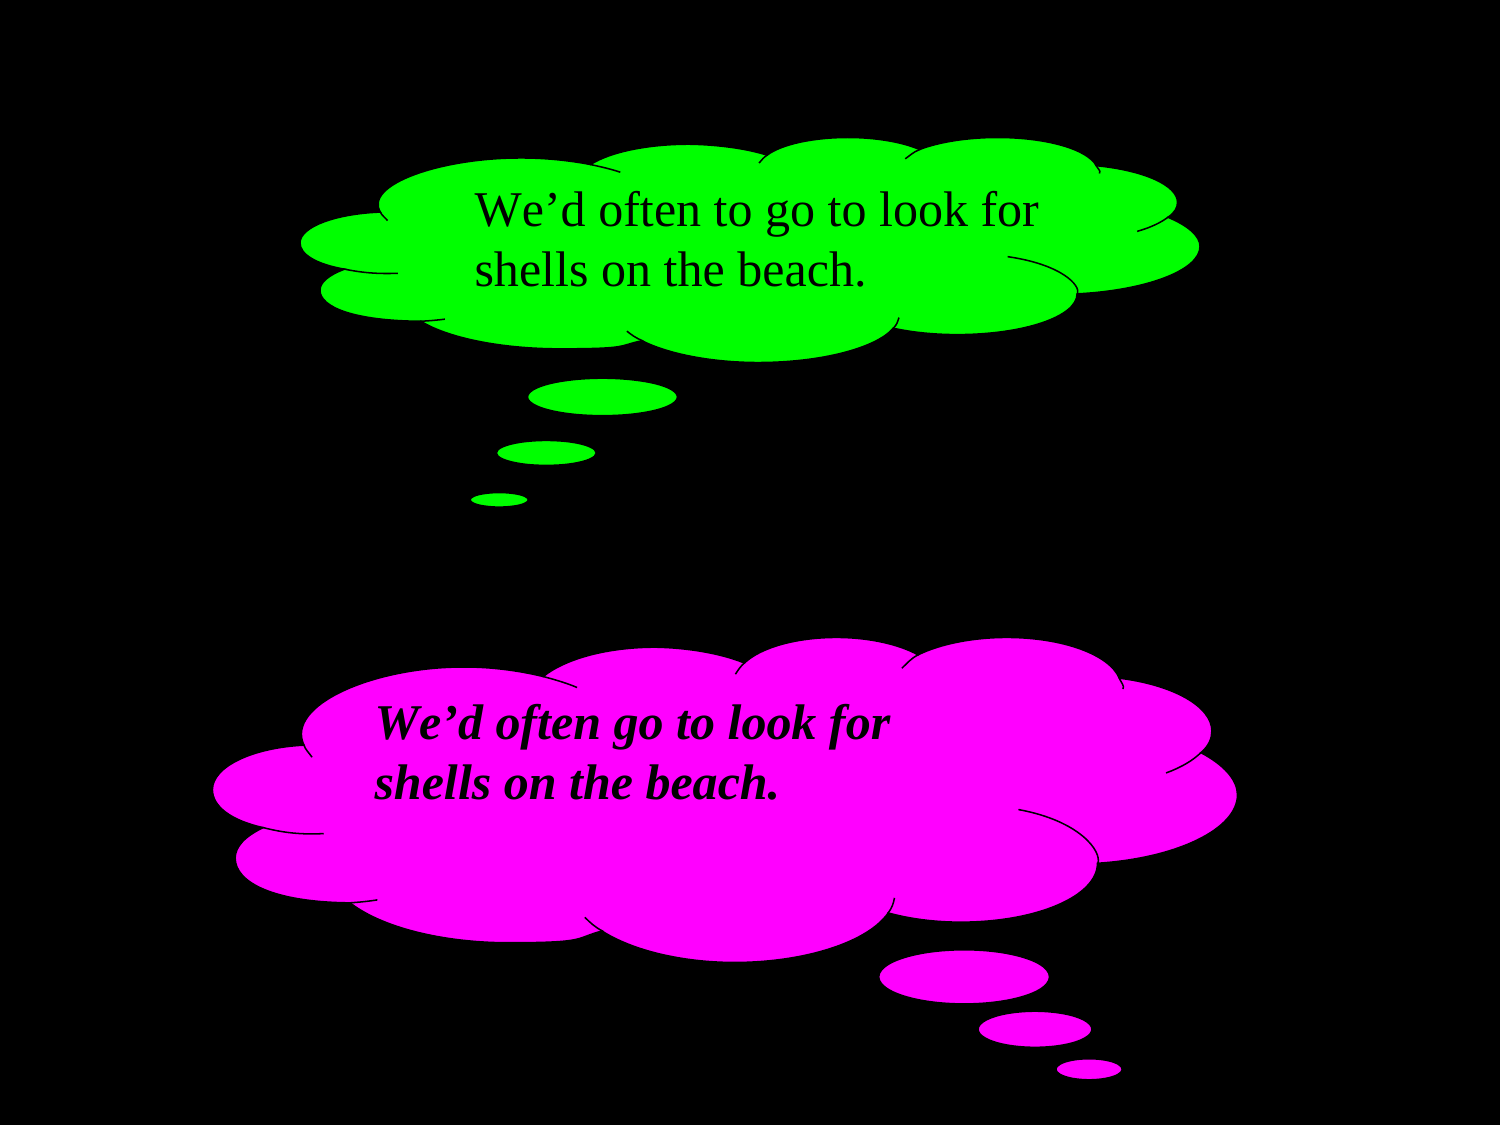

#
We’d often to go to look for shells on the beach.
We’d often go to look for shells on the beach.